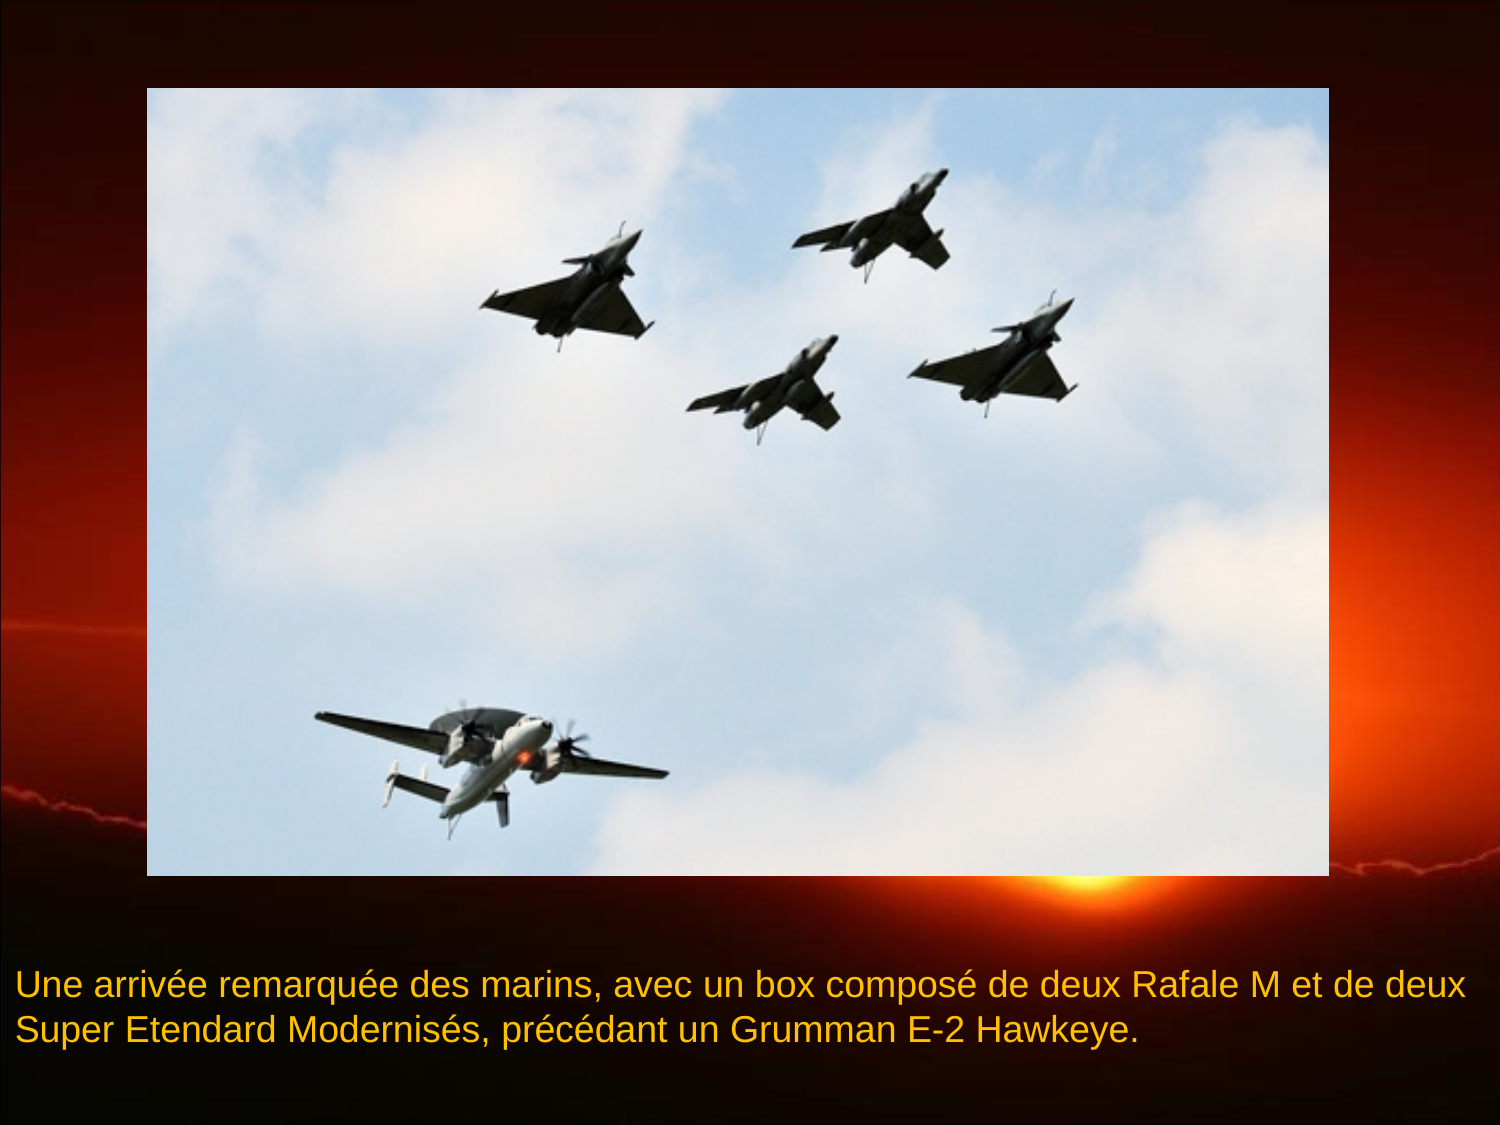

Une arrivée remarquée des marins, avec un box composé de deux Rafale M et de deux Super Etendard Modernisés, précédant un Grumman E-2 Hawkeye.